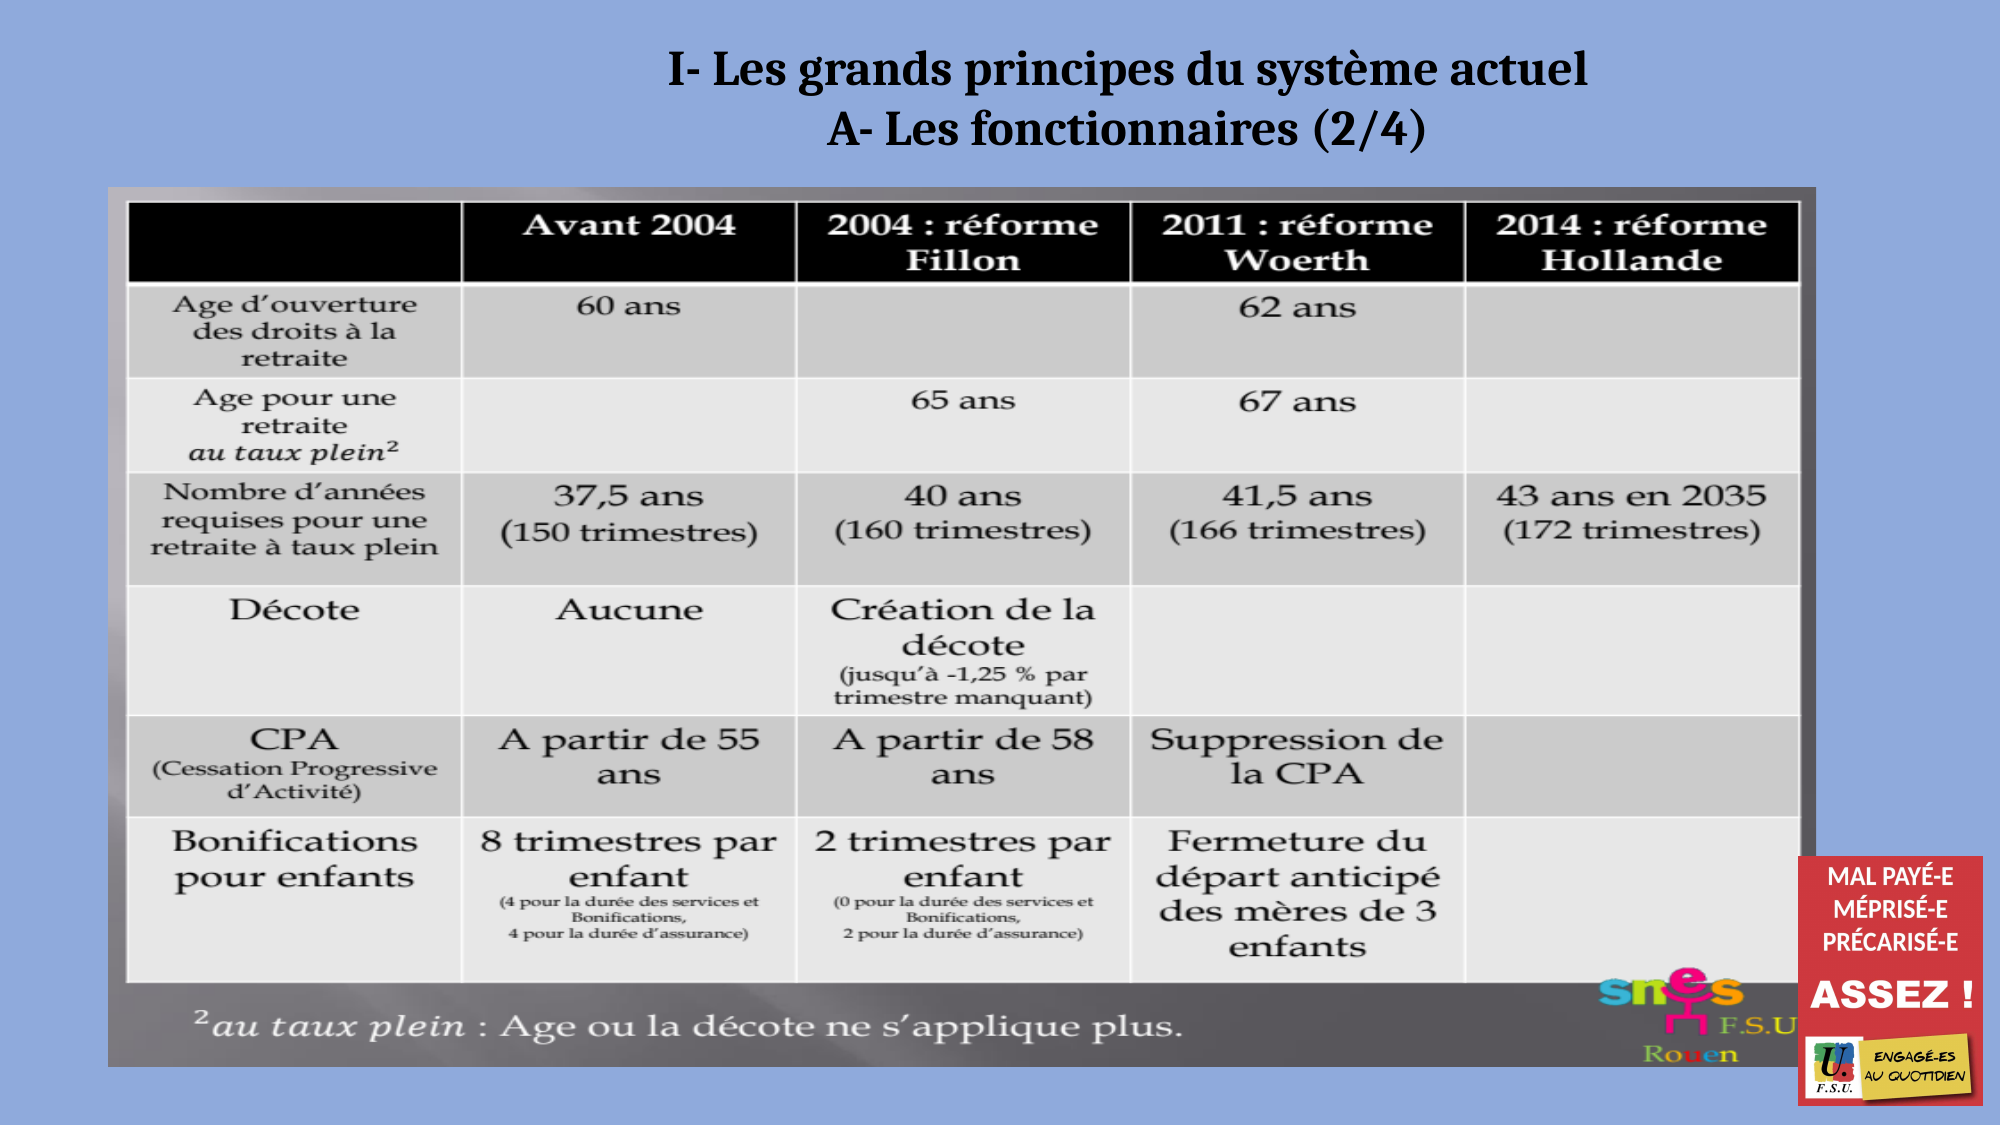

I- Les grands principes du système actuel
A- Les fonctionnaires (2/4)